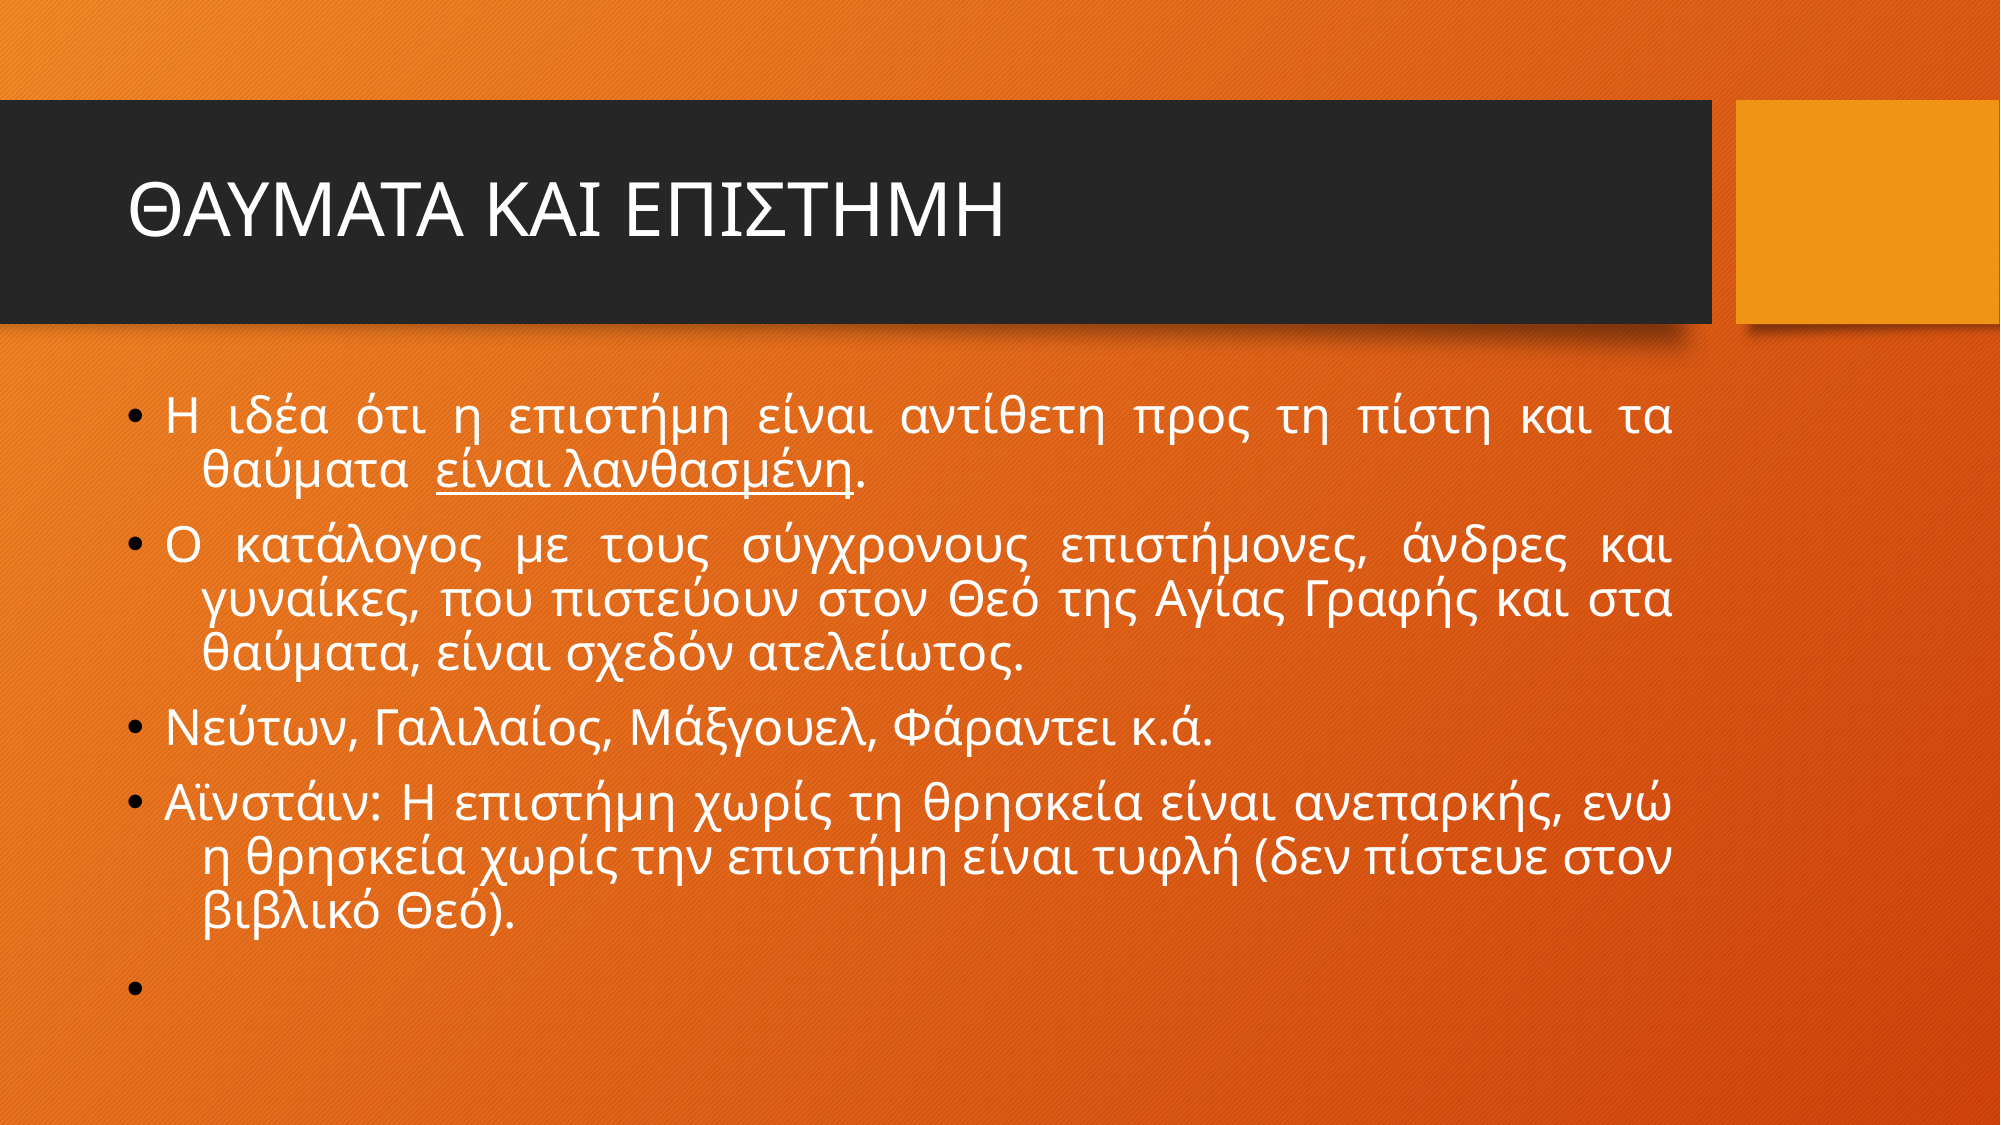

# ΘΑΥΜΑΤΑ ΚΑΙ ΕΠΙΣΤΗΜΗ
Η ιδέα ότι η επιστήμη είναι αντίθετη προς τη πίστη και τα θαύματα είναι λανθασμένη.
Ο κατάλογος με τους σύγχρονους επιστήμονες, άνδρες και γυναίκες, που πιστεύουν στον Θεό της Αγίας Γραφής και στα θαύματα, είναι σχεδόν ατελείωτος.
Νεύτων, Γαλιλαίος, Μάξγουελ, Φάραντει κ.ά.
Αϊνστάιν: Η επιστήμη χωρίς τη θρησκεία είναι ανεπαρκής, ενώ η θρησκεία χωρίς την επιστήμη είναι τυφλή (δεν πίστευε στον βιβλικό Θεό).